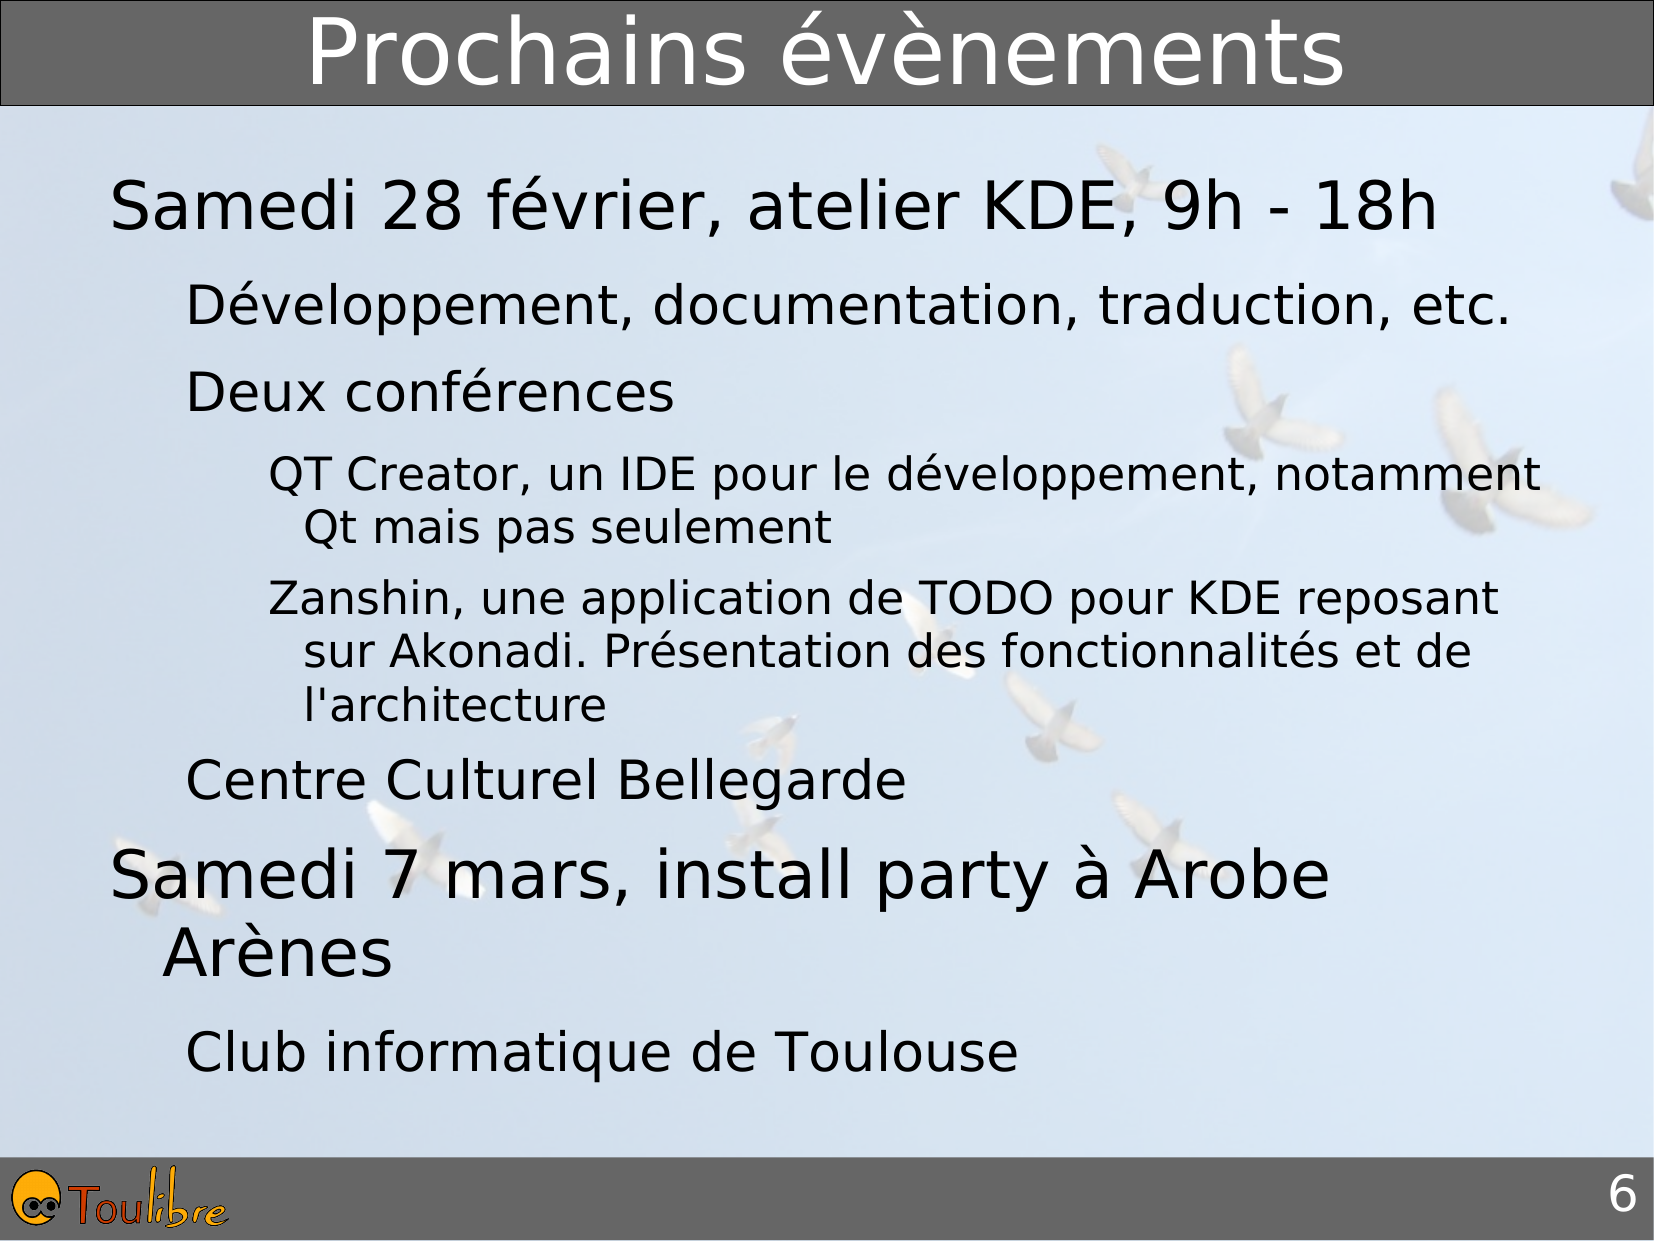

# Prochains évènements
Samedi 28 février, atelier KDE, 9h - 18h
Développement, documentation, traduction, etc.
Deux conférences
QT Creator, un IDE pour le développement, notamment Qt mais pas seulement
Zanshin, une application de TODO pour KDE reposant sur Akonadi. Présentation des fonctionnalités et de l'architecture
Centre Culturel Bellegarde
Samedi 7 mars, install party à Arobe Arènes
Club informatique de Toulouse